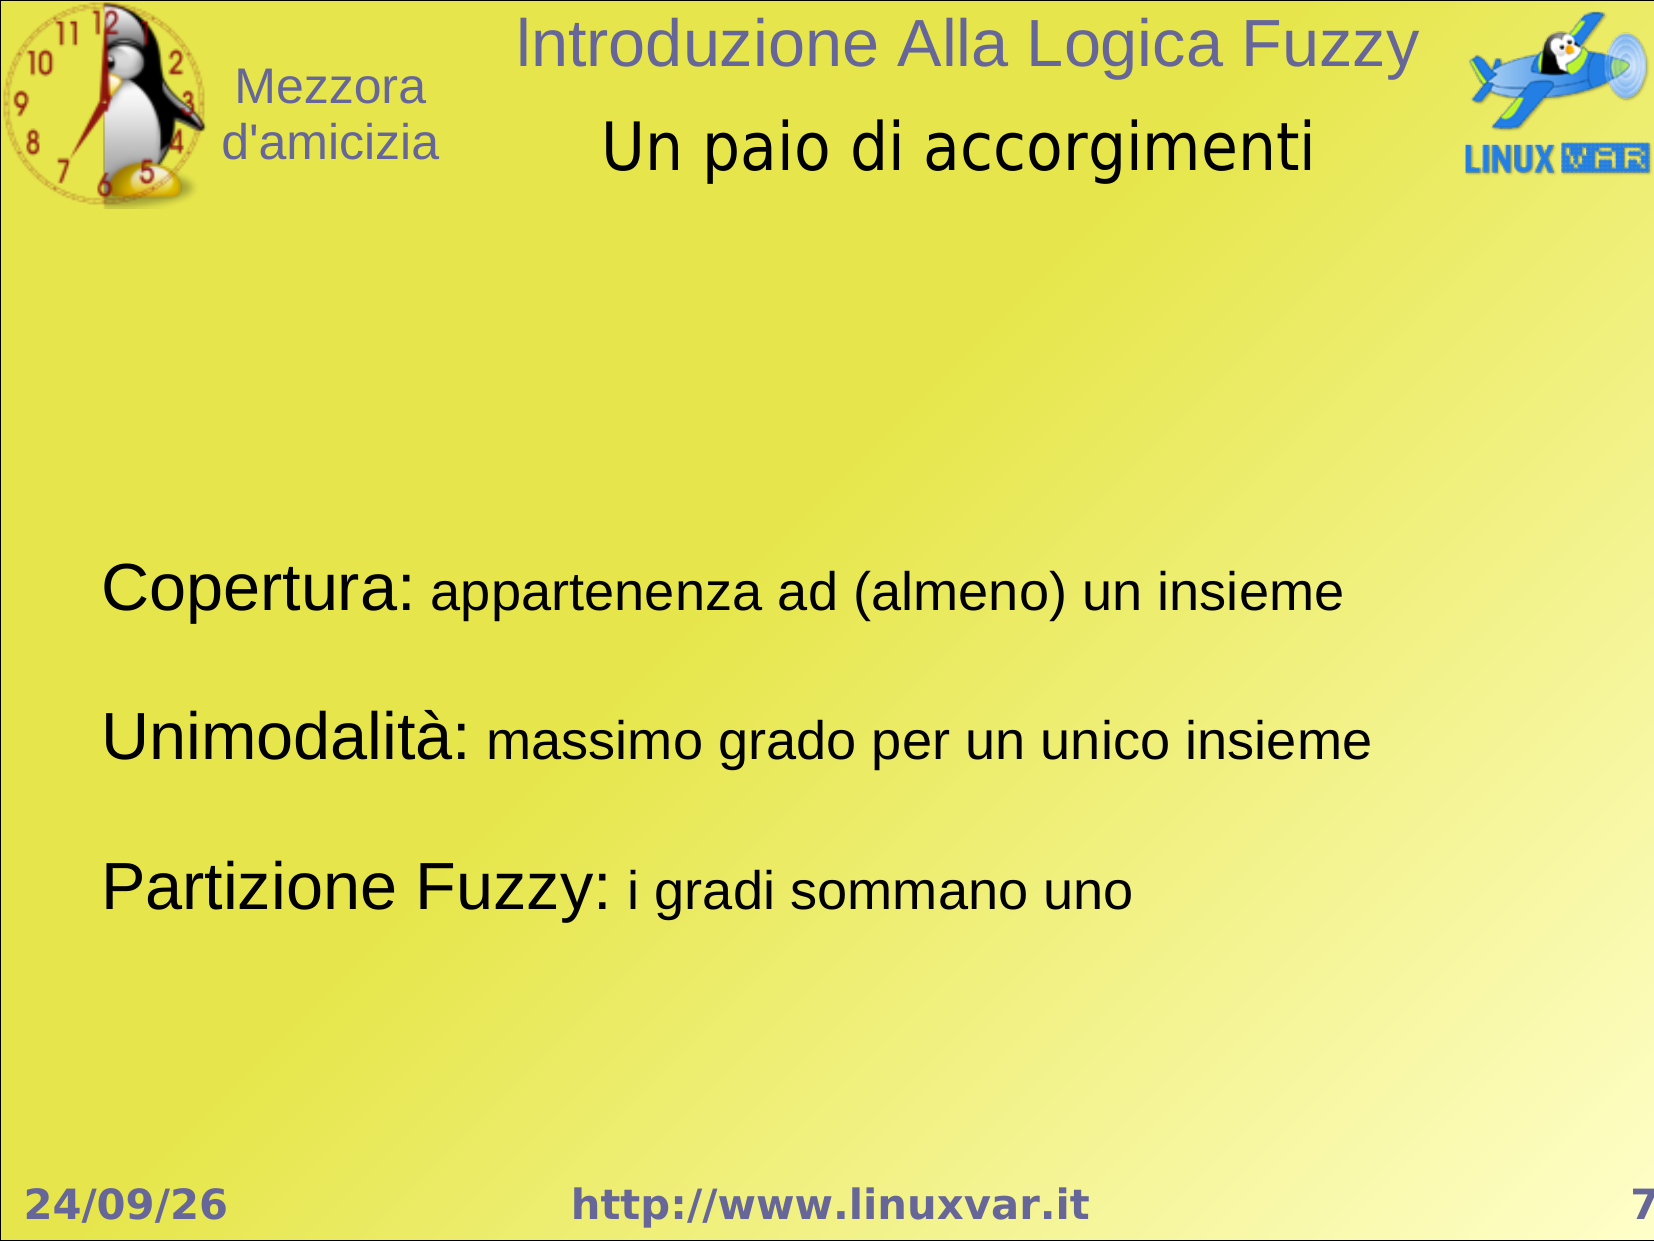

# Un paio di accorgimenti
 Copertura: appartenenza ad (almeno) un insieme
 Unimodalità: massimo grado per un unico insieme
 Partizione Fuzzy: i gradi sommano uno
7